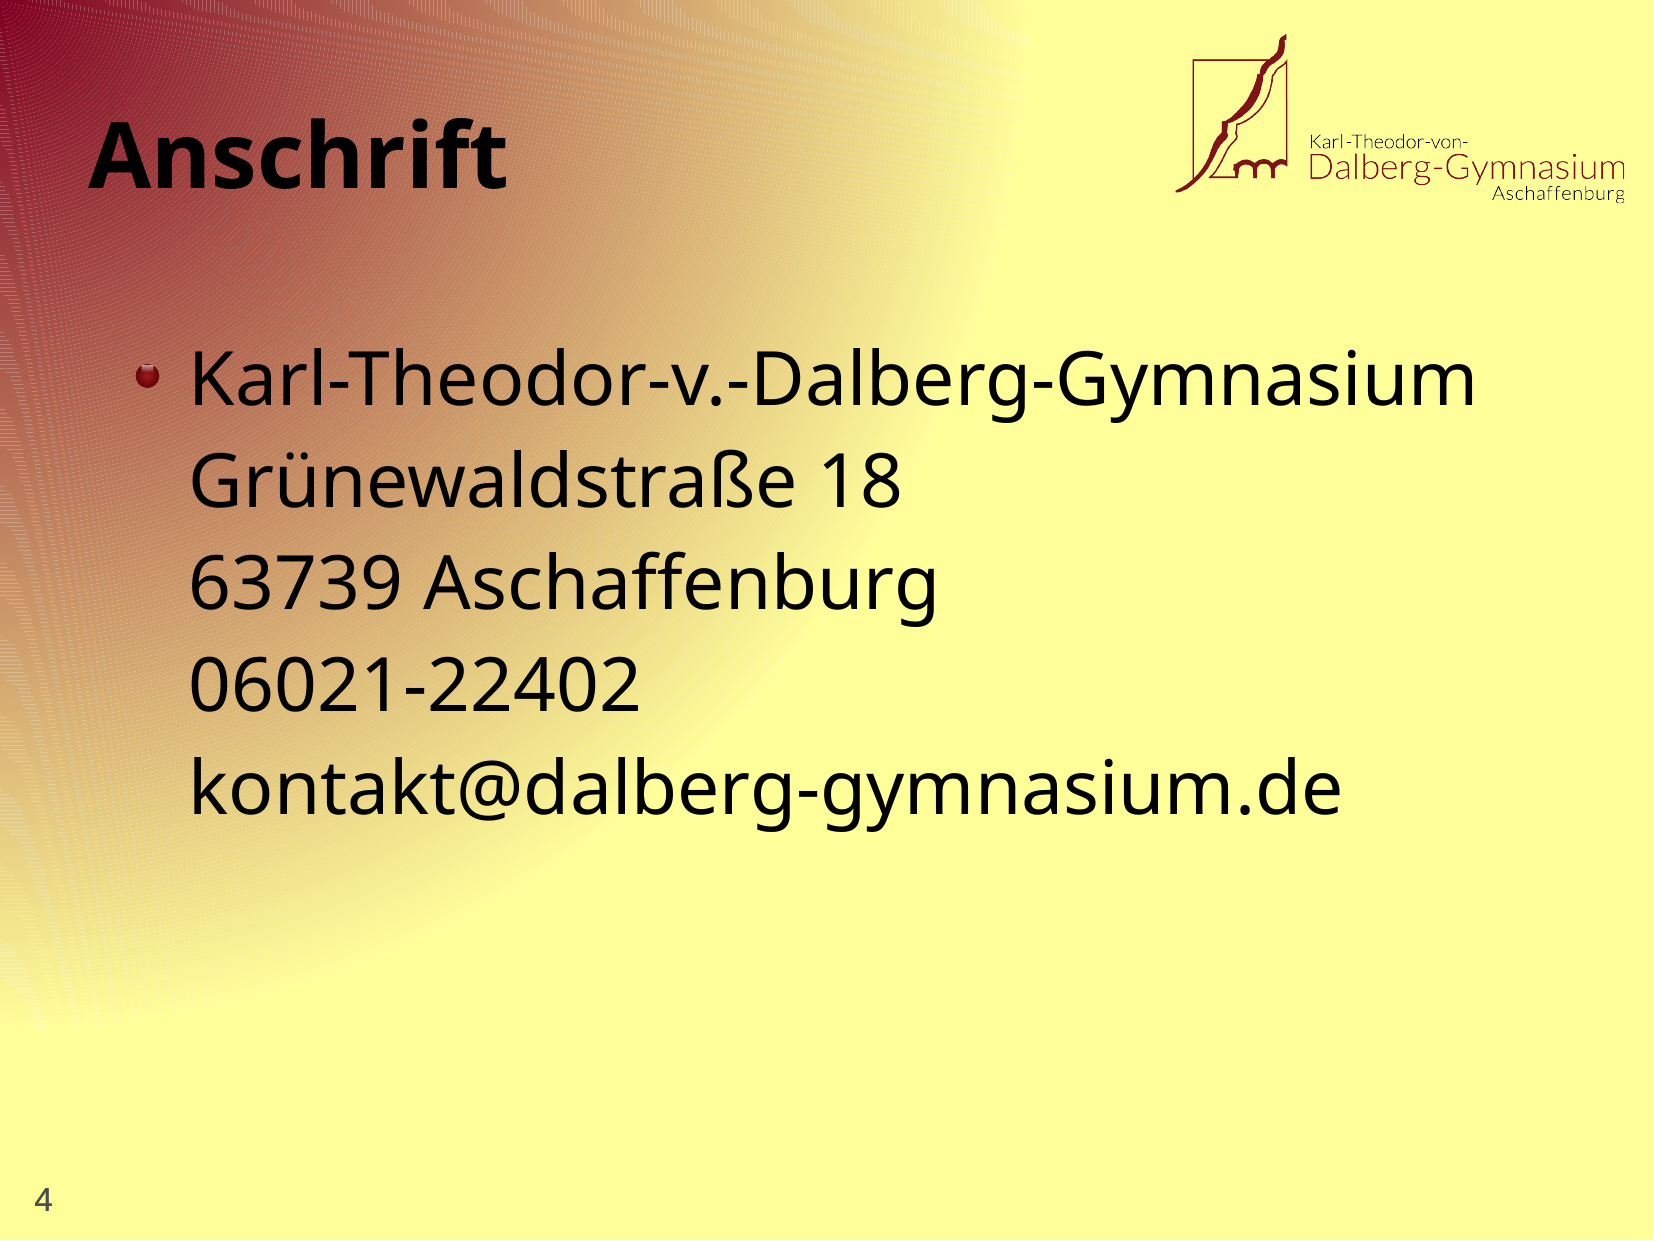

# Anschrift
Karl-Theodor-v.-Dalberg-Gymnasium
Grünewaldstraße 18
63739 Aschaffenburg
06021-22402
kontakt@dalberg-gymnasium.de
4